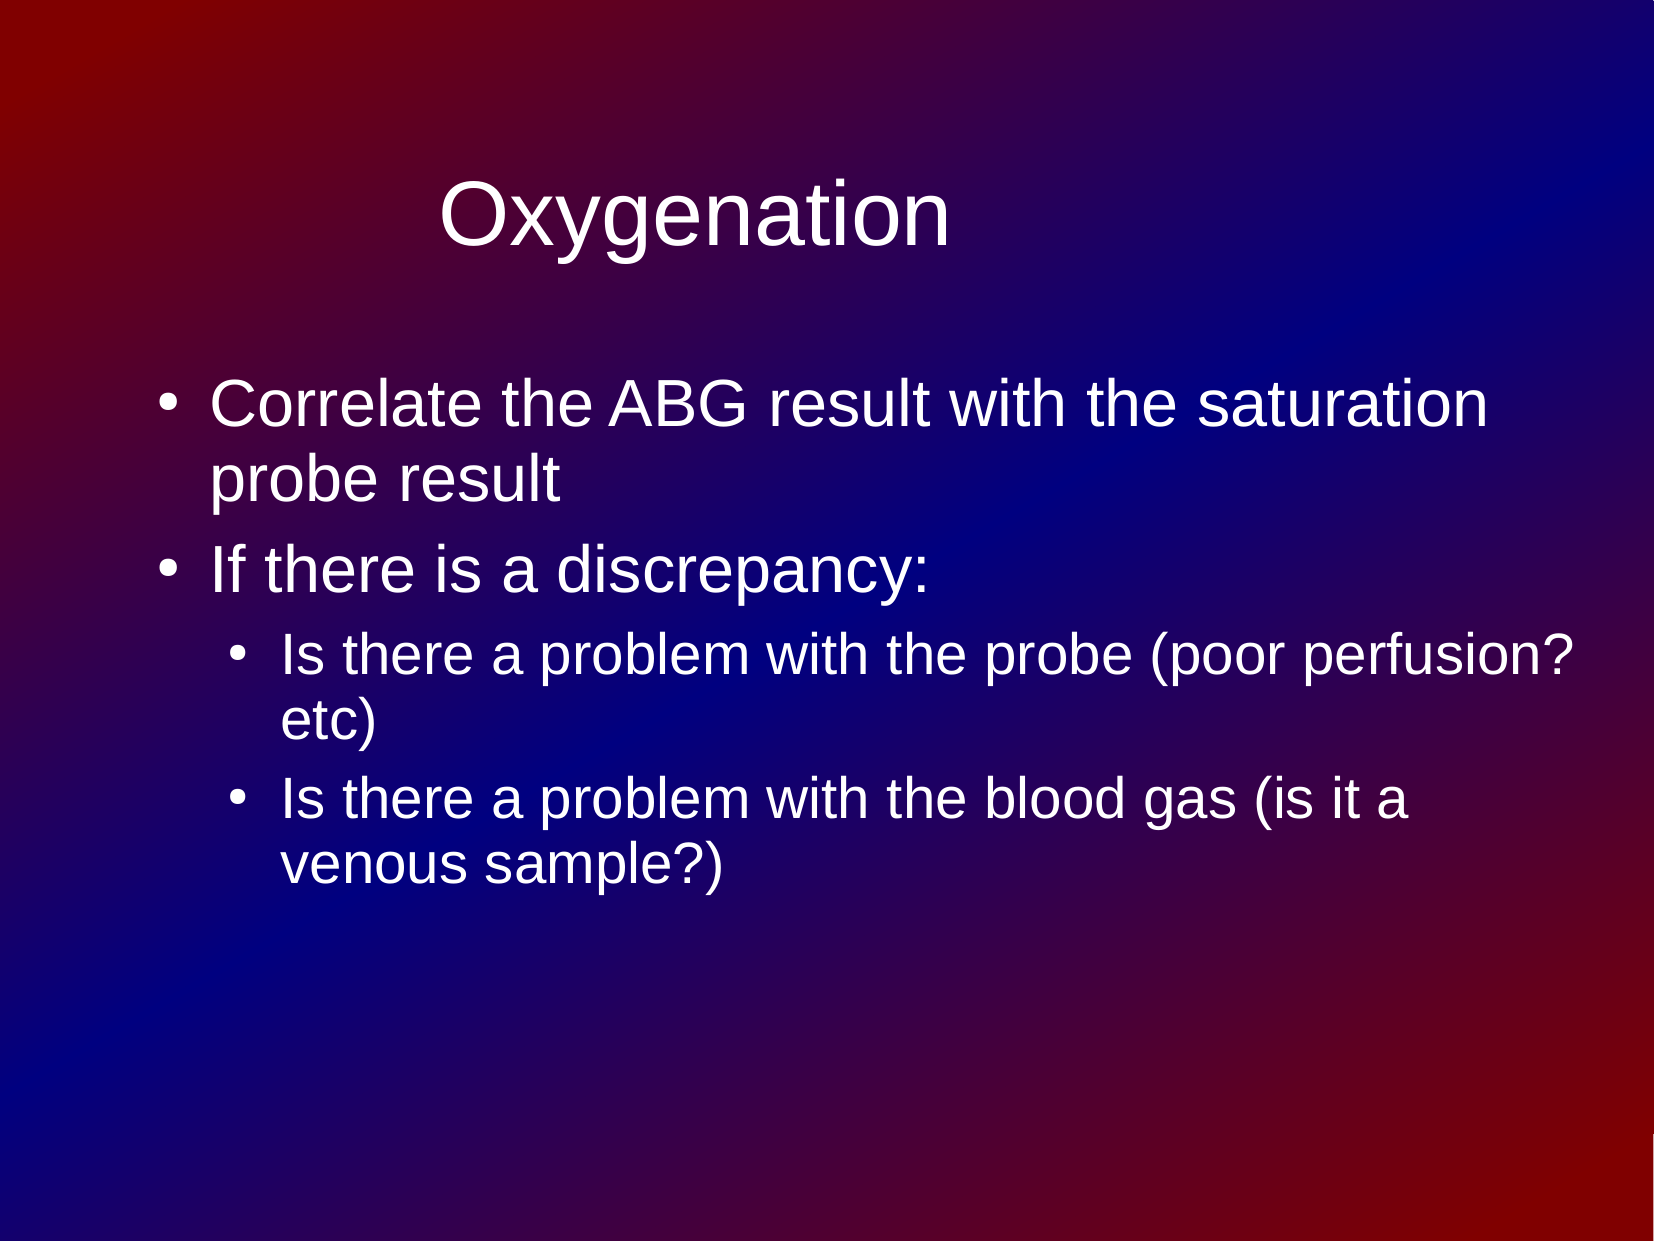

# Oxygenation
Correlate the ABG result with the saturation probe result
If there is a discrepancy:
Is there a problem with the probe (poor perfusion? etc)
Is there a problem with the blood gas (is it a venous sample?)